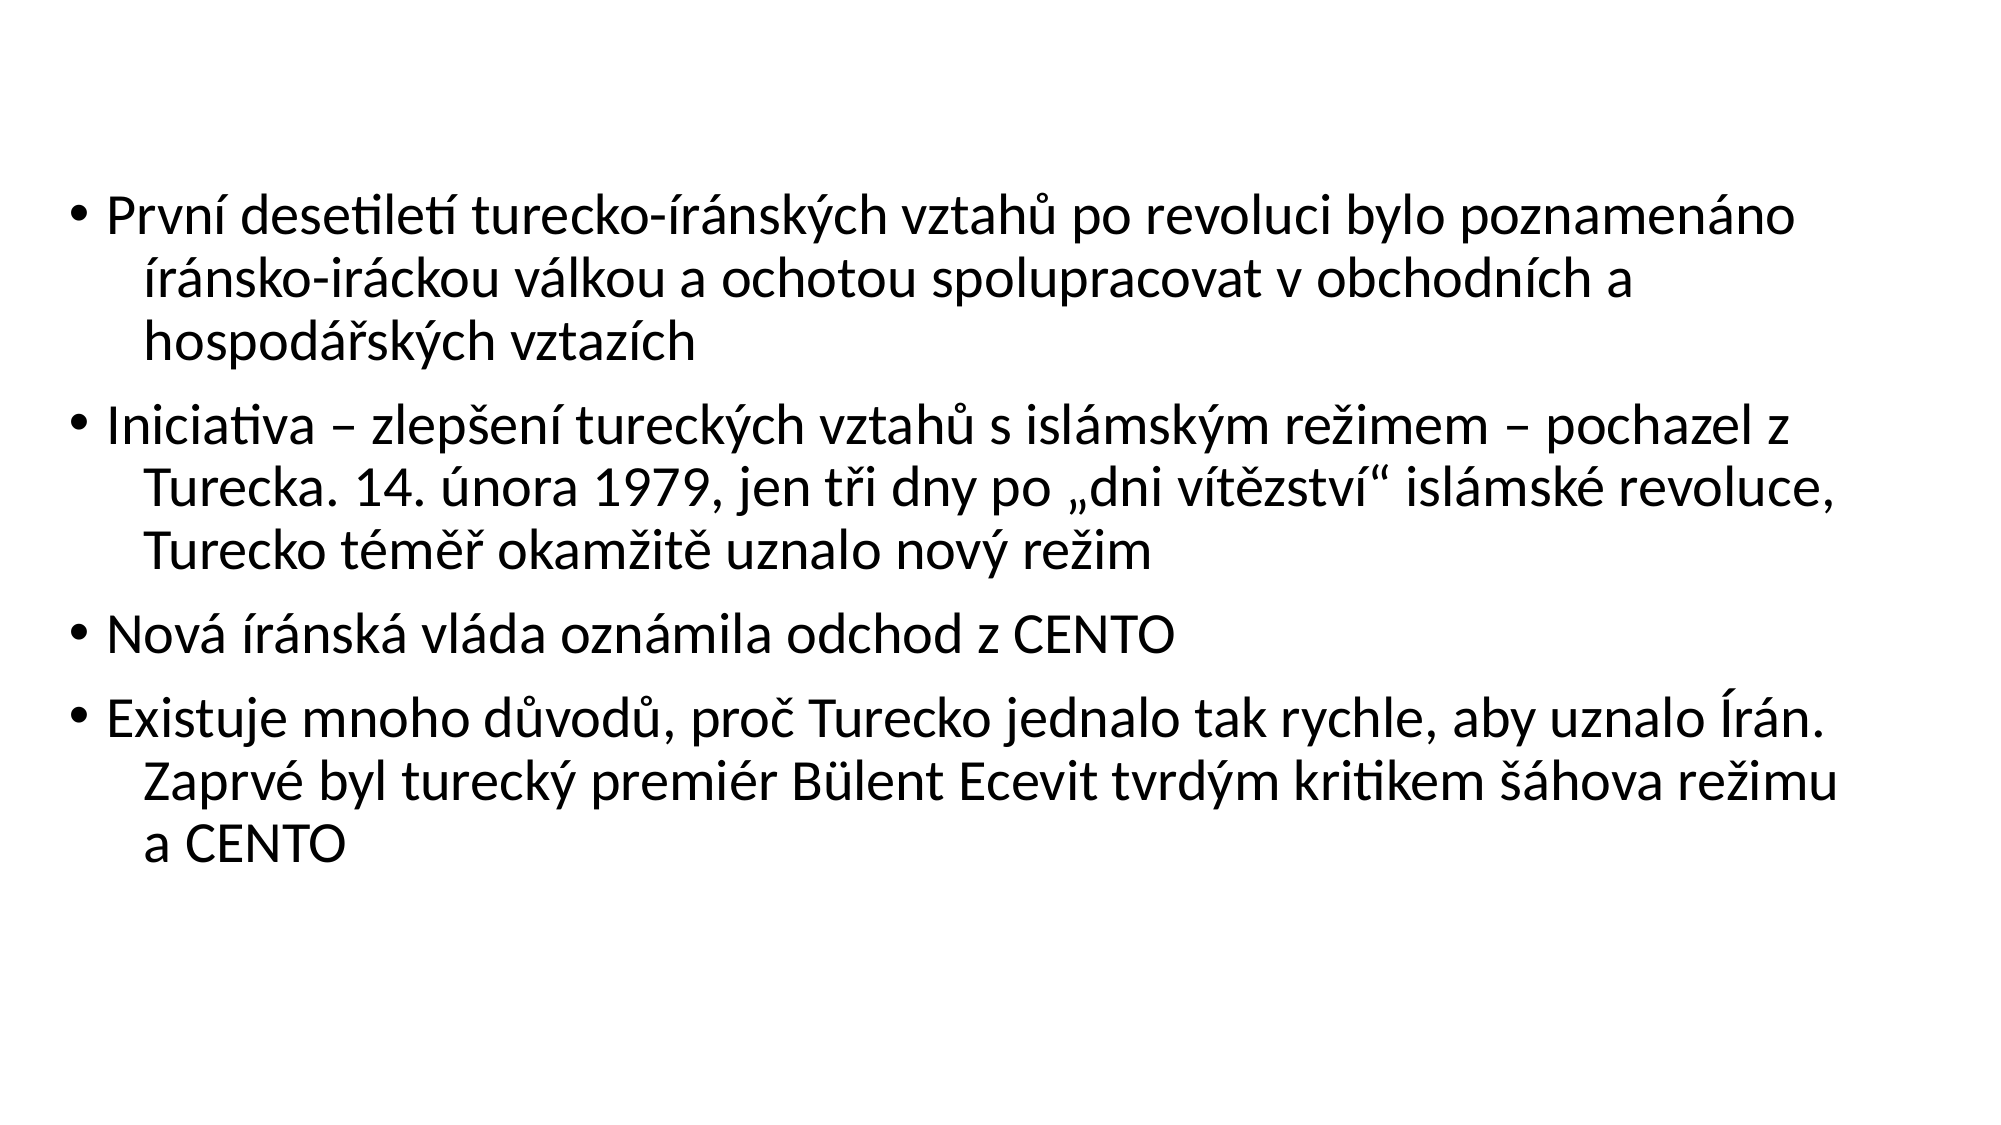

#
První desetiletí turecko-íránských vztahů po revoluci bylo poznamenáno íránsko-iráckou válkou a ochotou spolupracovat v obchodních a hospodářských vztazích
Iniciativa – zlepšení tureckých vztahů s islámským režimem – pochazel z Turecka. 14. února 1979, jen tři dny po „dni vítězství“ islámské revoluce, Turecko téměř okamžitě uznalo nový režim
Nová íránská vláda oznámila odchod z CENTO
Existuje mnoho důvodů, proč Turecko jednalo tak rychle, aby uznalo Írán. Zaprvé byl turecký premiér Bülent Ecevit tvrdým kritikem šáhova režimu a CENTO